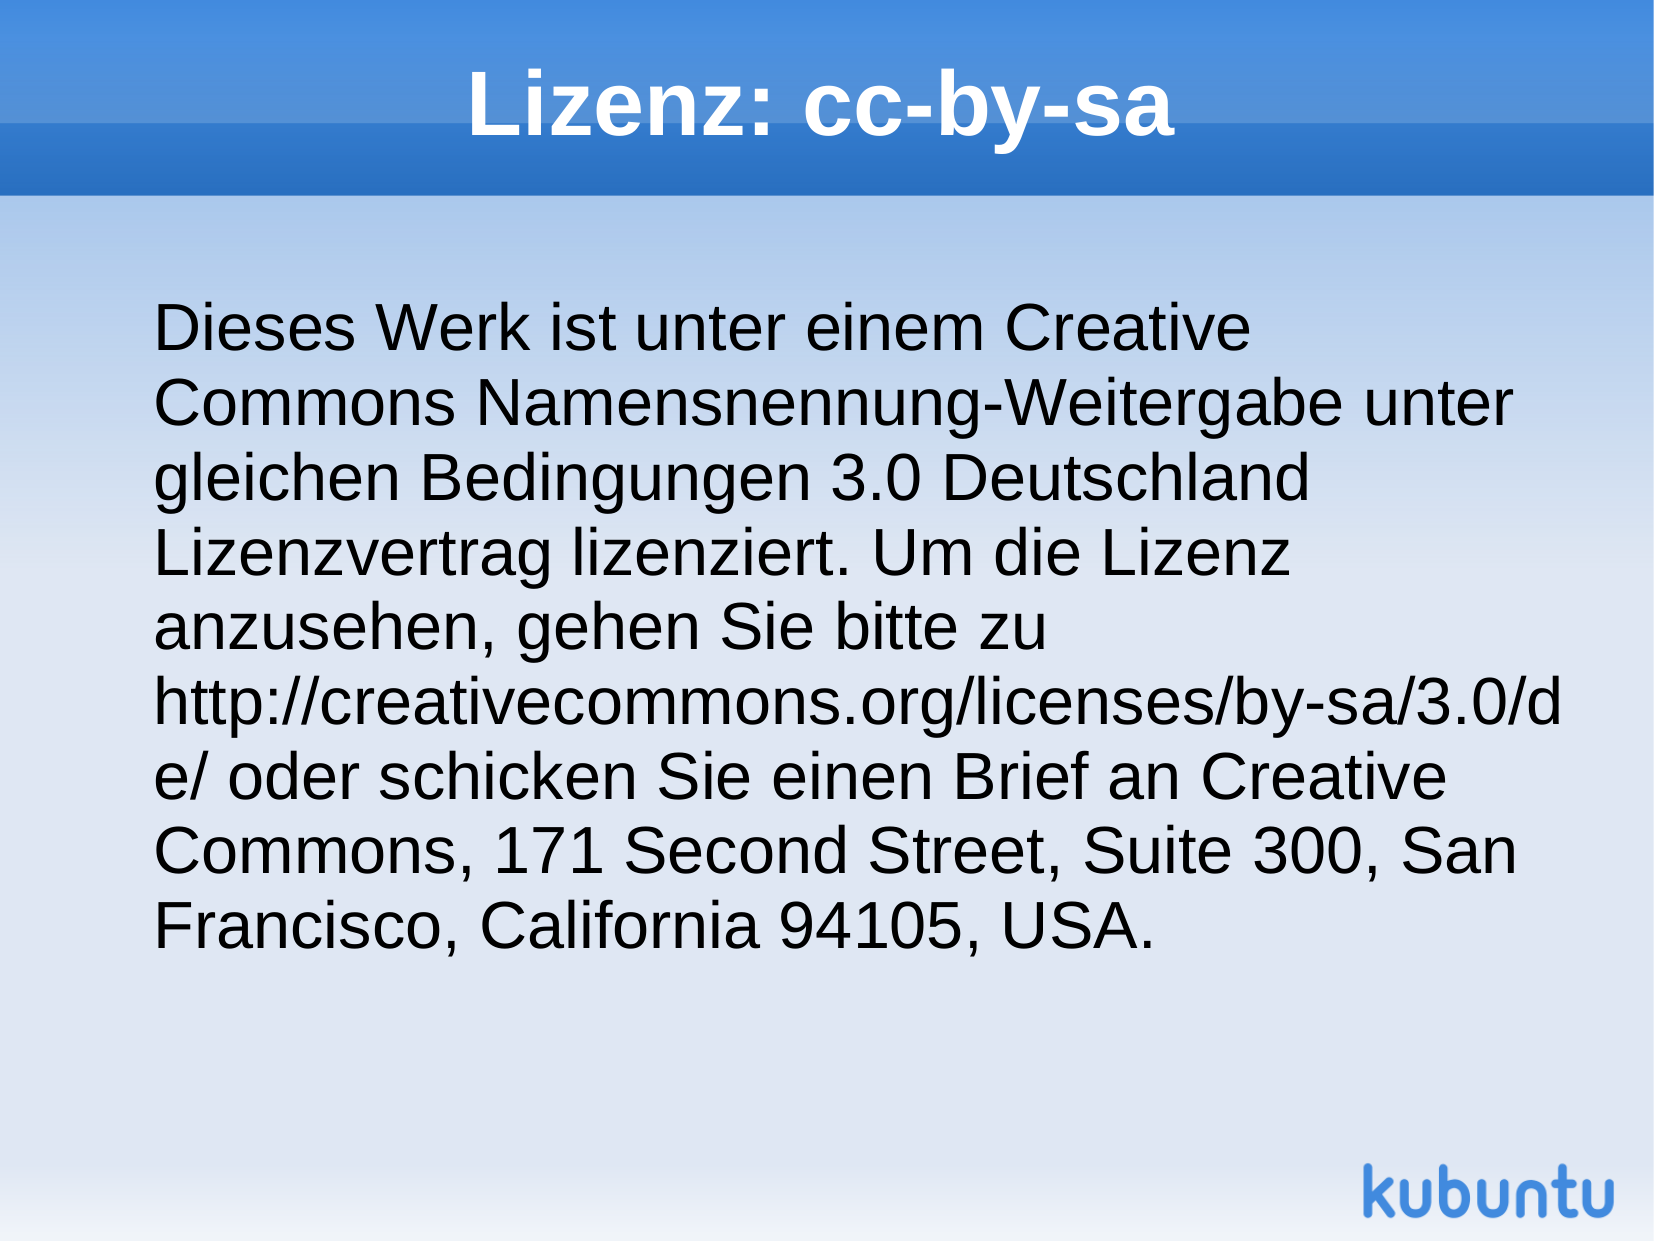

# Lizenz: cc-by-sa
Dieses Werk ist unter einem Creative Commons Namensnennung-Weitergabe unter gleichen Bedingungen 3.0 Deutschland Lizenzvertrag lizenziert. Um die Lizenz anzusehen, gehen Sie bitte zu http://creativecommons.org/licenses/by-sa/3.0/de/ oder schicken Sie einen Brief an Creative Commons, 171 Second Street, Suite 300, San Francisco, California 94105, USA.